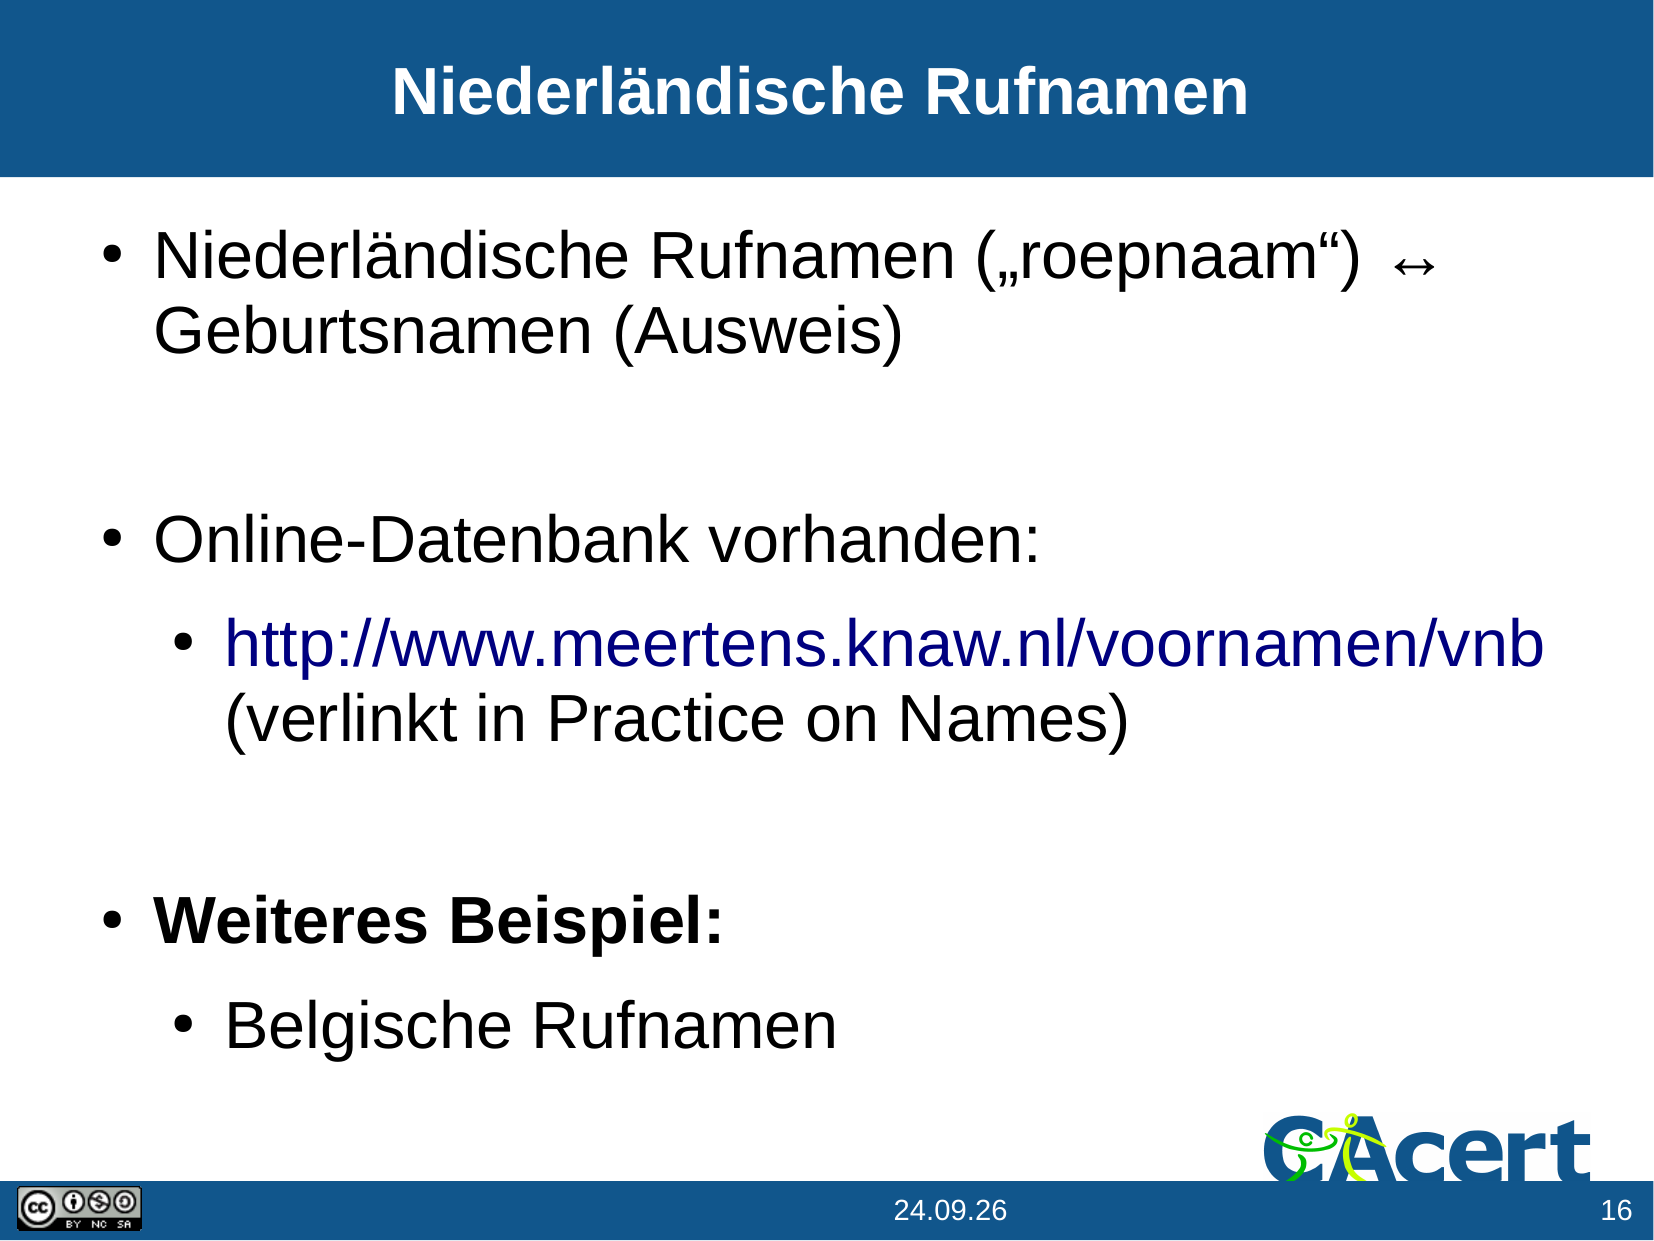

# Niederländische Rufnamen
Niederländische Rufnamen („roepnaam“) ↔ Geburtsnamen (Ausweis)
Online-Datenbank vorhanden:
http://www.meertens.knaw.nl/voornamen/vnb
(verlinkt in Practice on Names)
Weiteres Beispiel:
Belgische Rufnamen